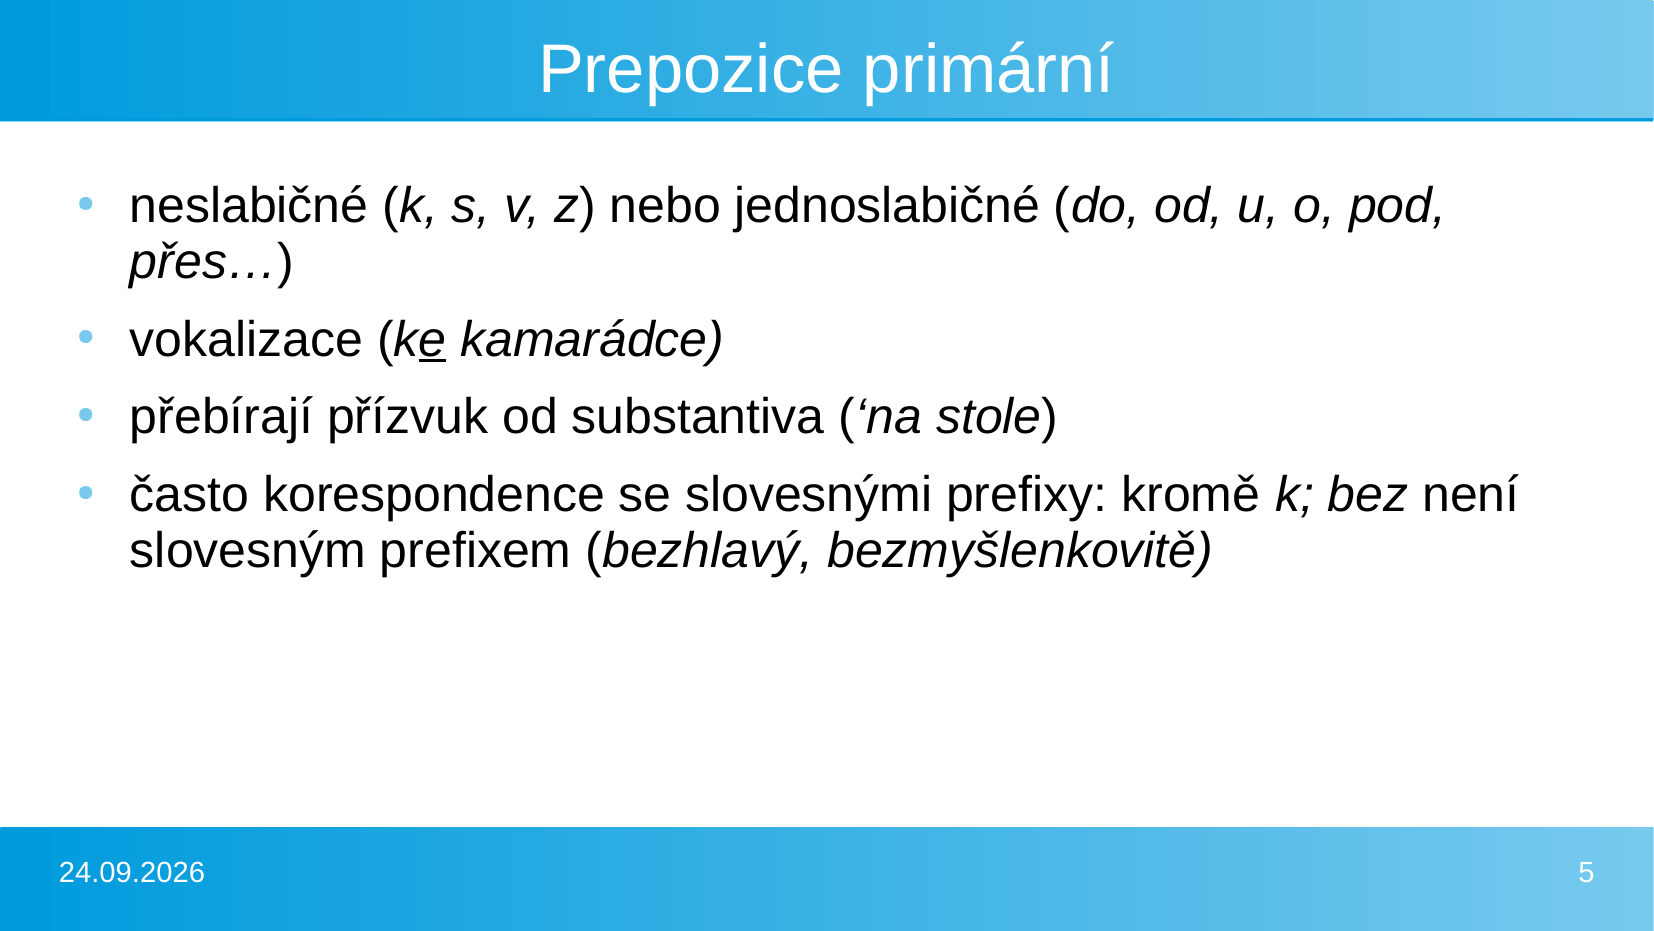

# Prepozice primární
neslabičné (k, s, v, z) nebo jednoslabičné (do, od, u, o, pod, přes…)
vokalizace (ke kamarádce)
přebírají přízvuk od substantiva (‘na stole)
často korespondence se slovesnými prefixy: kromě k; bez není slovesným prefixem (bezhlavý, bezmyšlenkovitě)
5